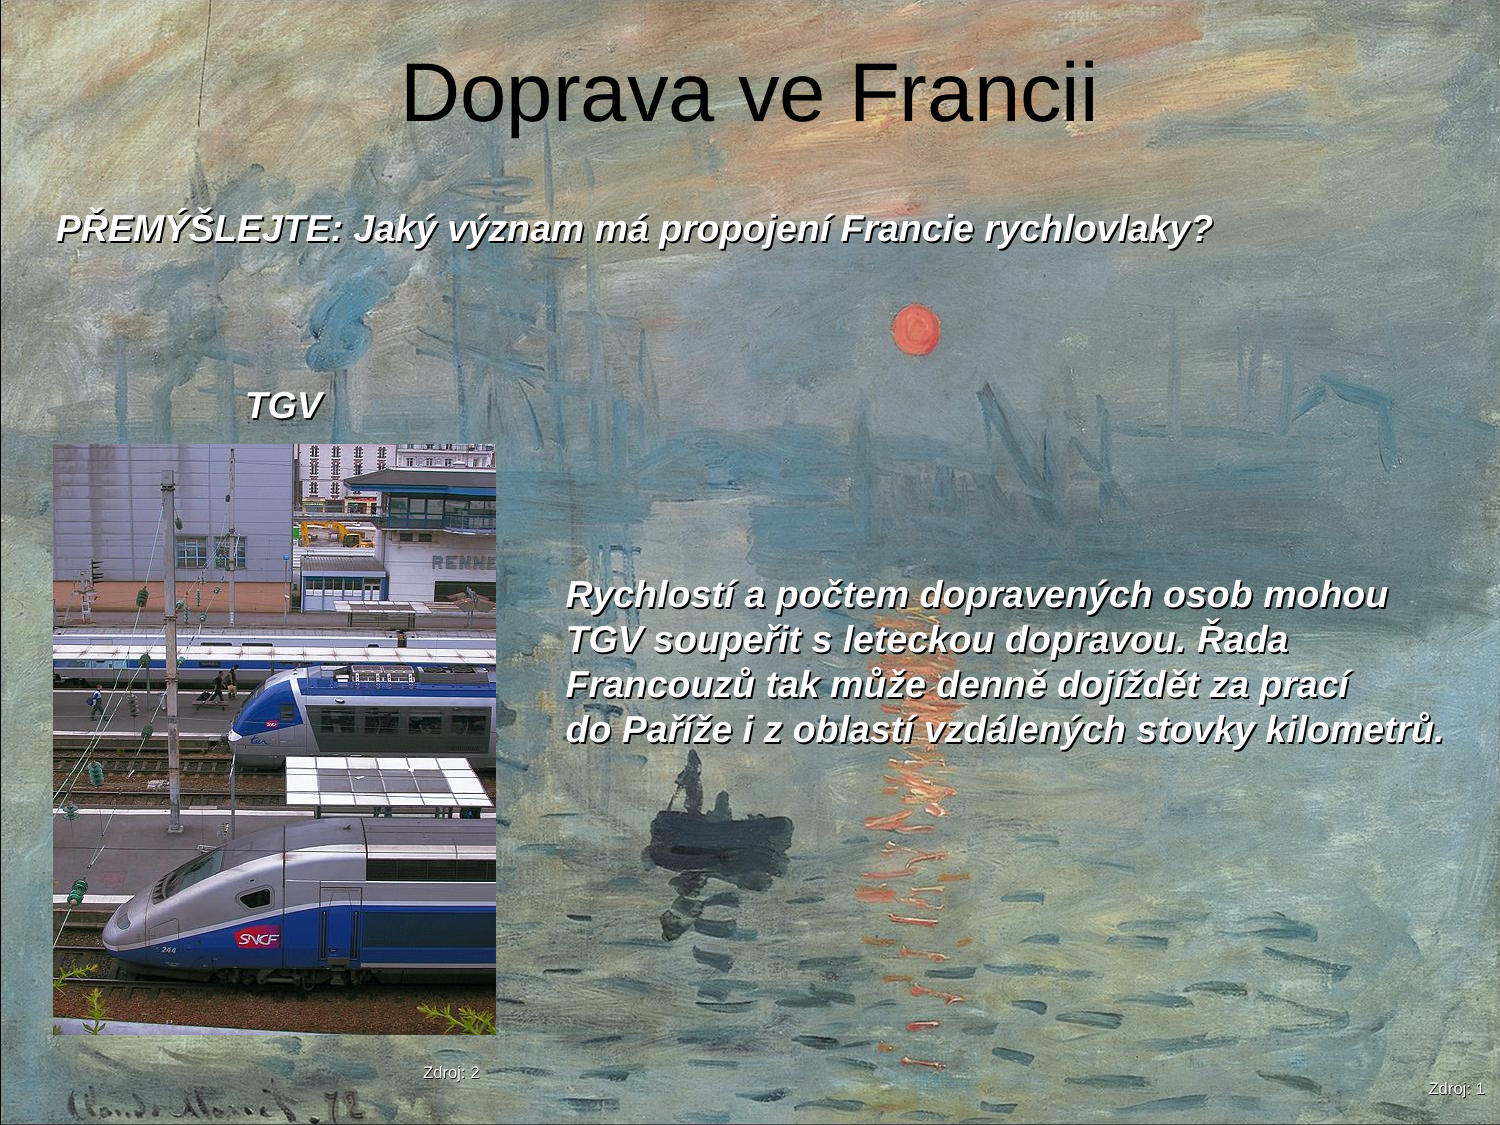

# Doprava ve Francii
PŘEMÝŠLEJTE: Jaký význam má propojení Francie rychlovlaky?
 TGV
Rychlostí a počtem dopravených osob mohou TGV soupeřit s leteckou dopravou. Řada Francouzů tak může denně dojíždět za prací
do Paříže i z oblastí vzdálených stovky kilometrů.
Zdroj: 2
Zdroj: 1